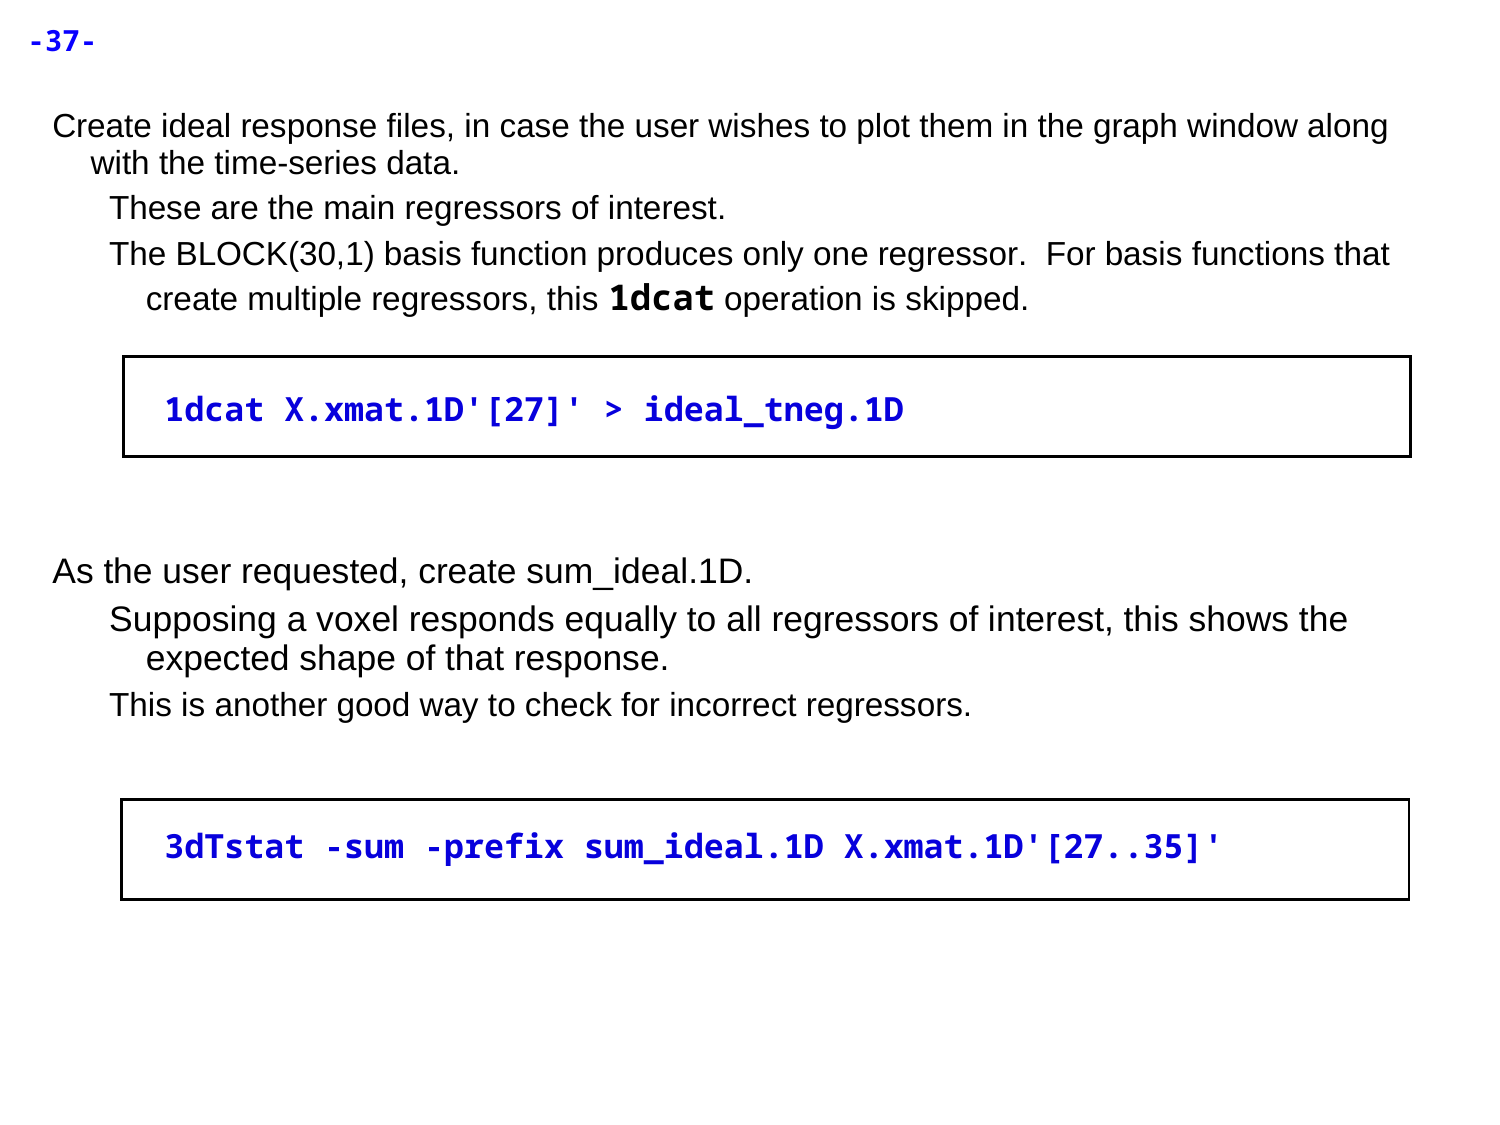

# Create ideal response files, in case the user wishes to plot them in the graph window along with the time-series data.
These are the main regressors of interest.
The BLOCK(30,1) basis function produces only one regressor. For basis functions that create multiple regressors, this 1dcat operation is skipped.
1dcat X.xmat.1D'[27]' > ideal_tneg.1D
As the user requested, create sum_ideal.1D.
Supposing a voxel responds equally to all regressors of interest, this shows the expected shape of that response.
This is another good way to check for incorrect regressors.
3dTstat -sum -prefix sum_ideal.1D X.xmat.1D'[27..35]'